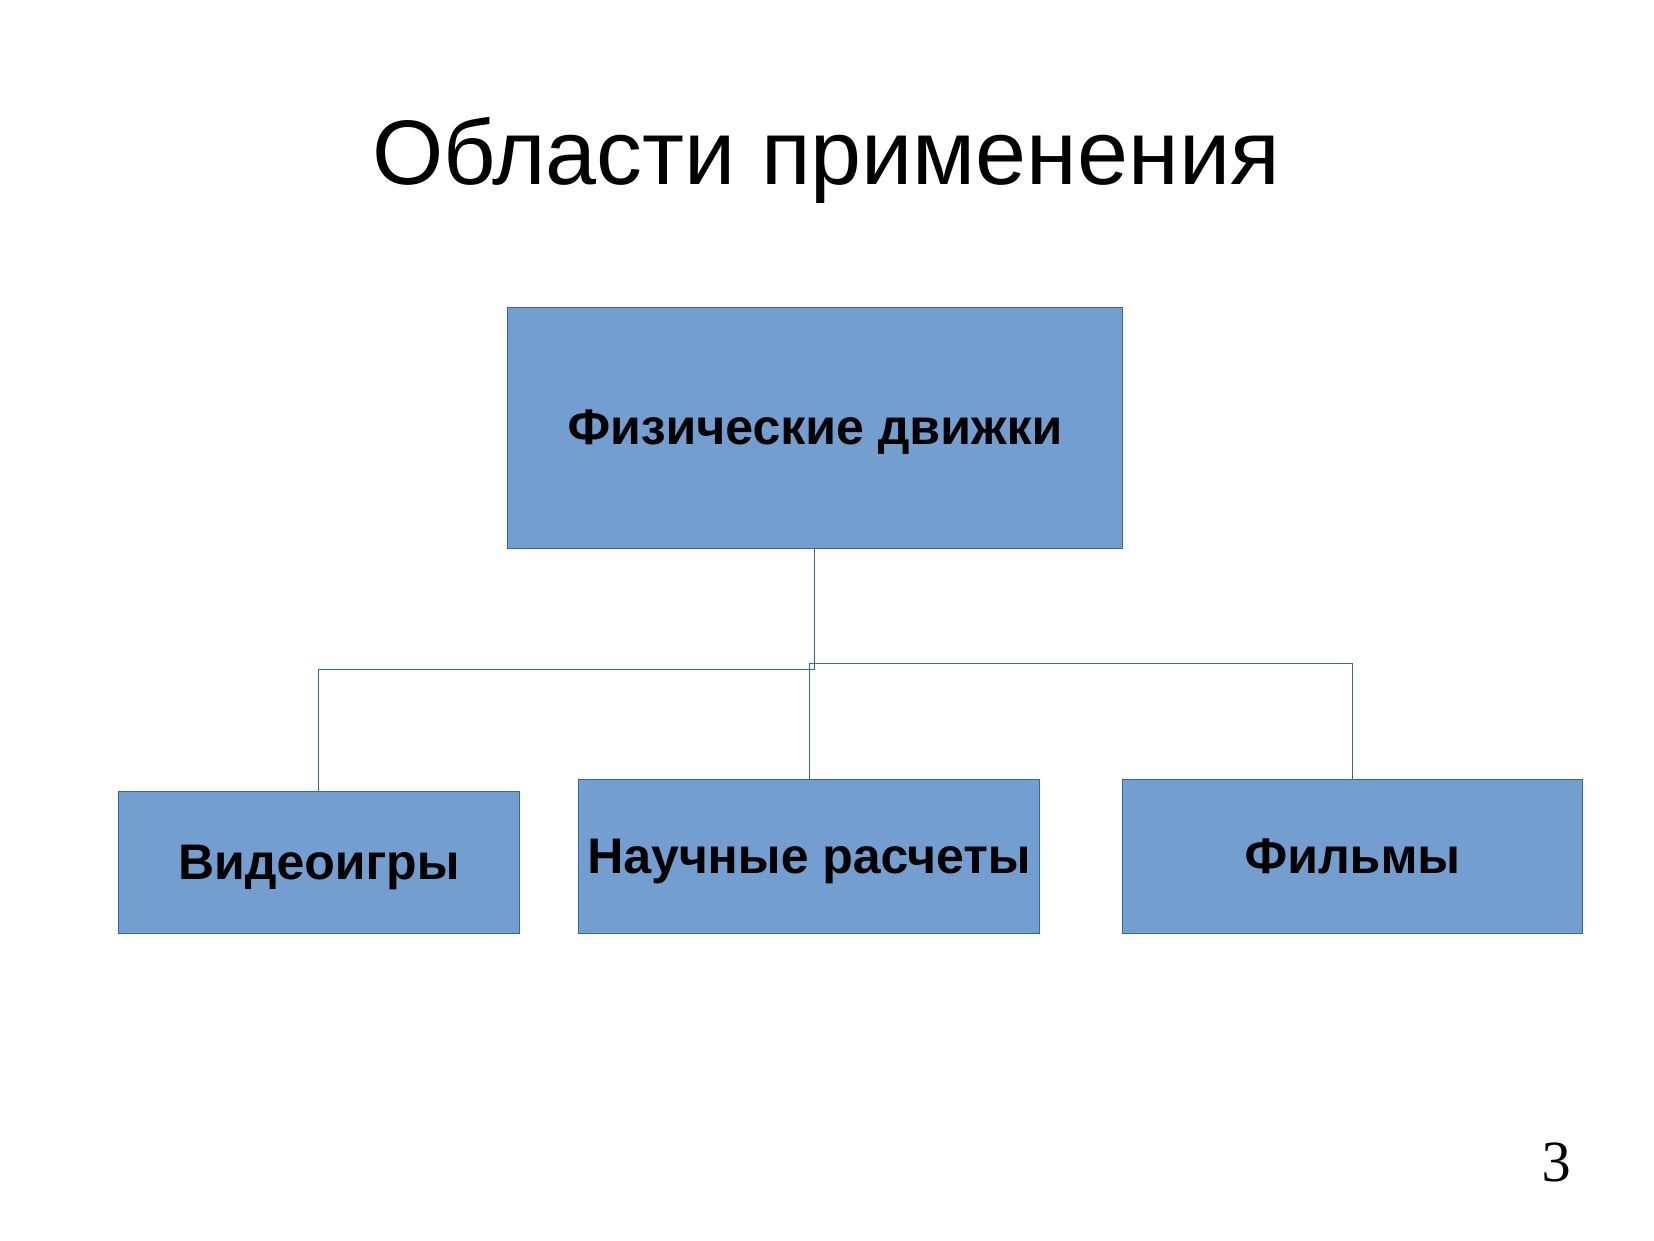

# Области применения
Физические движки
Научные расчеты
Фильмы
Видеоигры
3